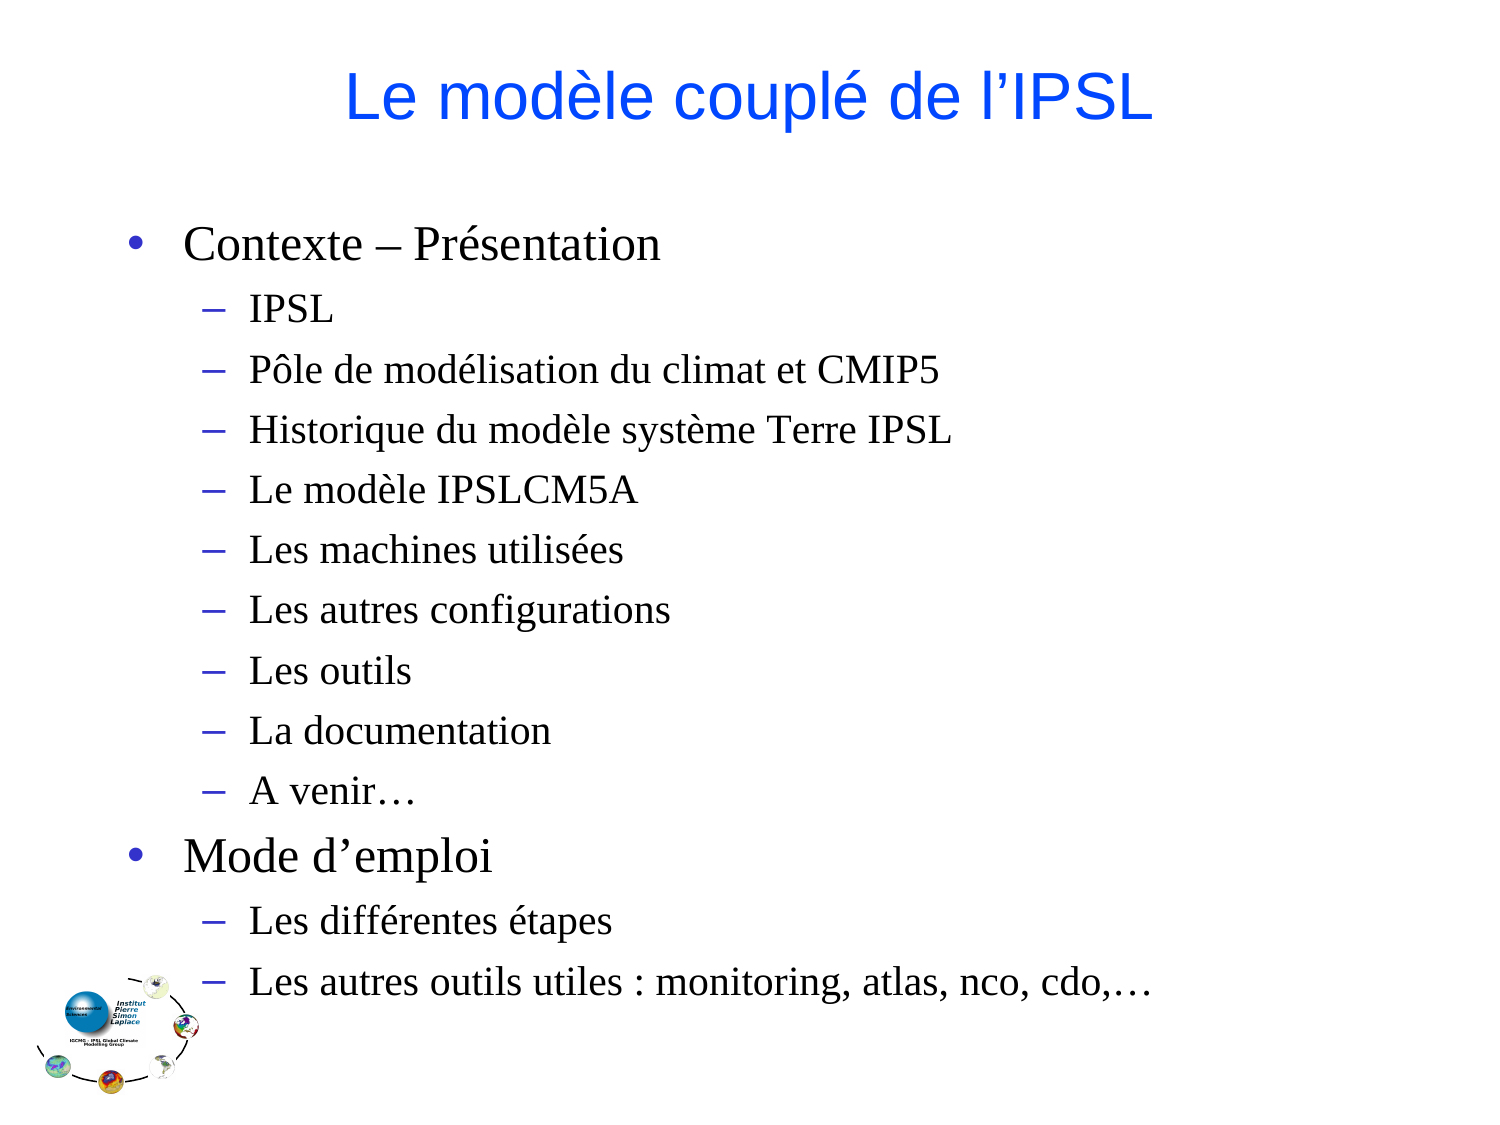

Le modèle couplé de l’IPSL
Contexte – Présentation
IPSL
Pôle de modélisation du climat et CMIP5
Historique du modèle système Terre IPSL
Le modèle IPSLCM5A
Les machines utilisées
Les autres configurations
Les outils
La documentation
A venir…
Mode d’emploi
Les différentes étapes
Les autres outils utiles : monitoring, atlas, nco, cdo,…